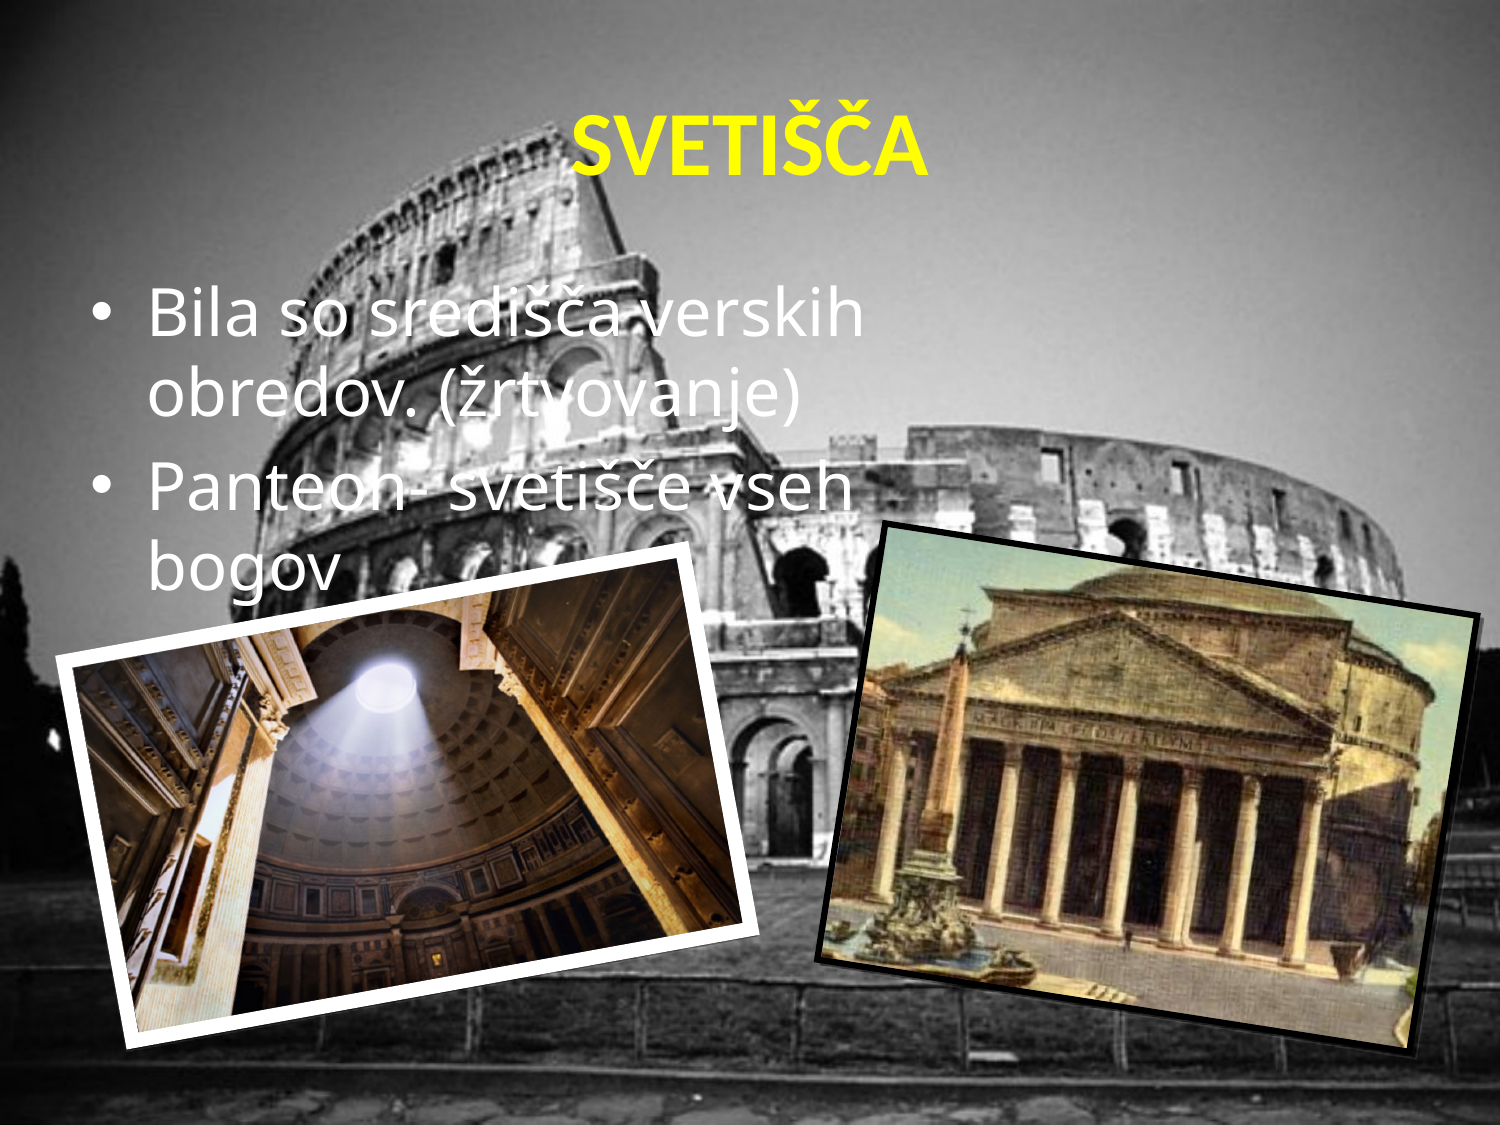

# SVETIŠČA
Bila so središča verskih obredov. (žrtvovanje)
Panteon- svetišče vseh bogov